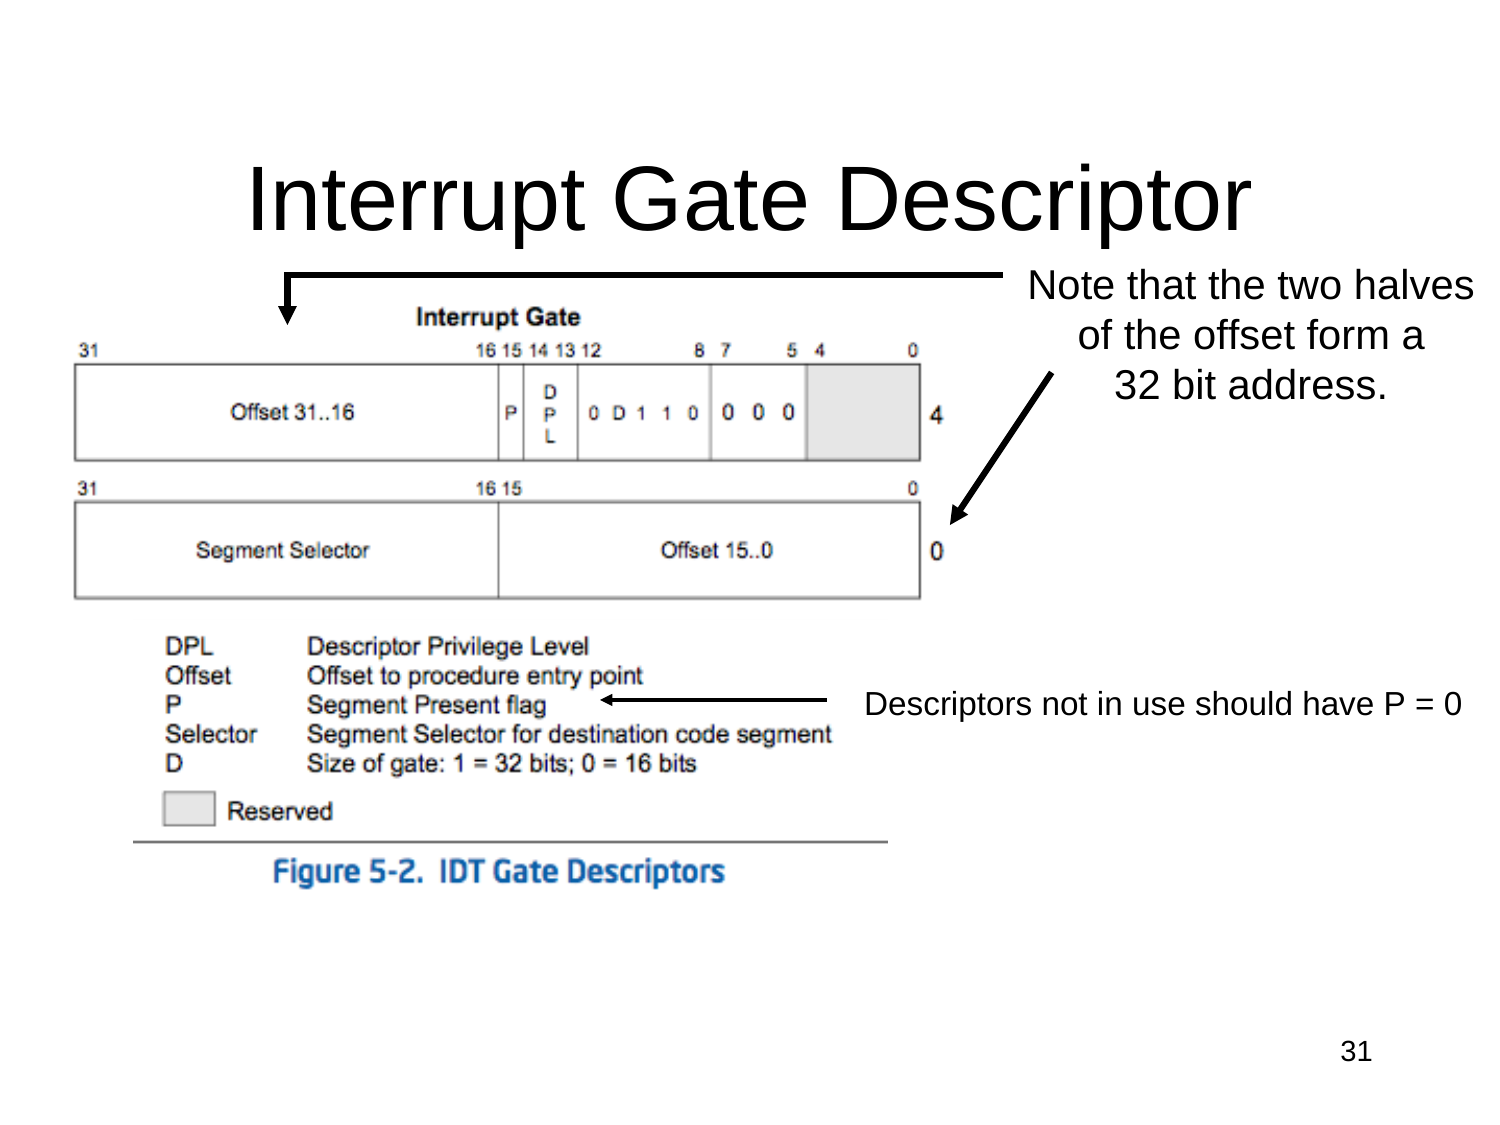

# Interrupt Gate Descriptor
Note that the two halves
of the offset form a
32 bit address.
Descriptors not in use should have P = 0